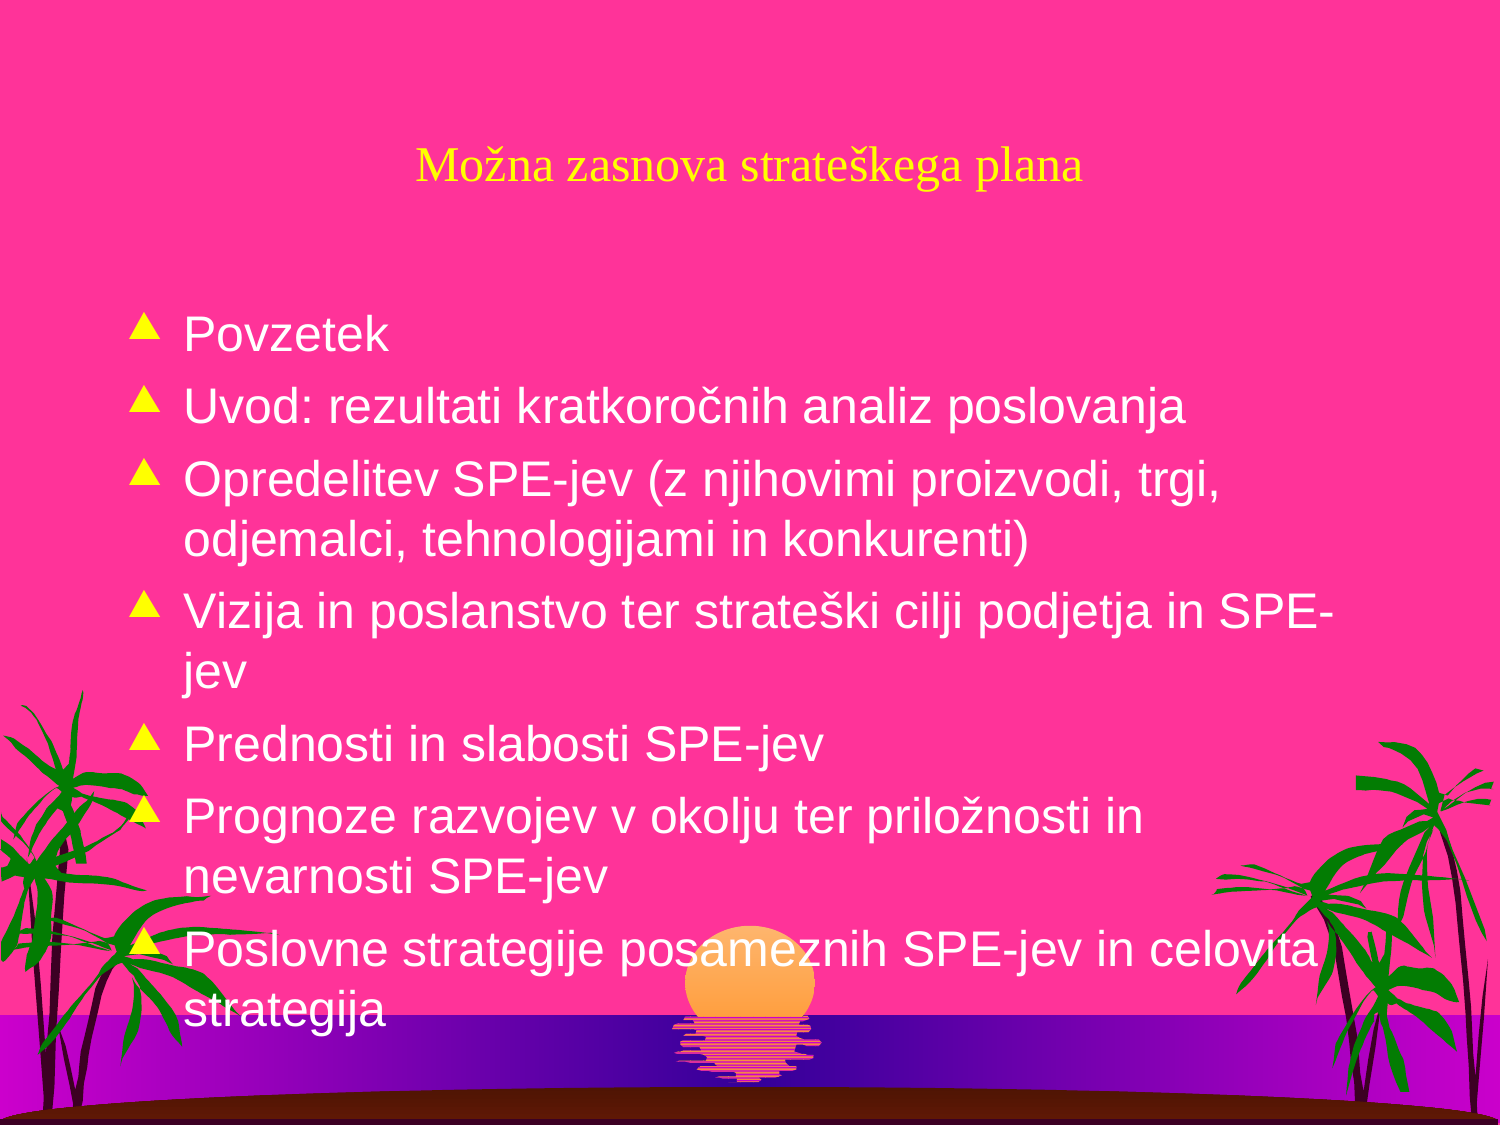

# Možna zasnova strateškega plana
Povzetek
Uvod: rezultati kratkoročnih analiz poslovanja
Opredelitev SPE-jev (z njihovimi proizvodi, trgi, odjemalci, tehnologijami in konkurenti)
Vizija in poslanstvo ter strateški cilji podjetja in SPE-jev
Prednosti in slabosti SPE-jev
Prognoze razvojev v okolju ter priložnosti in nevarnosti SPE-jev
Poslovne strategije posameznih SPE-jev in celovita strategija